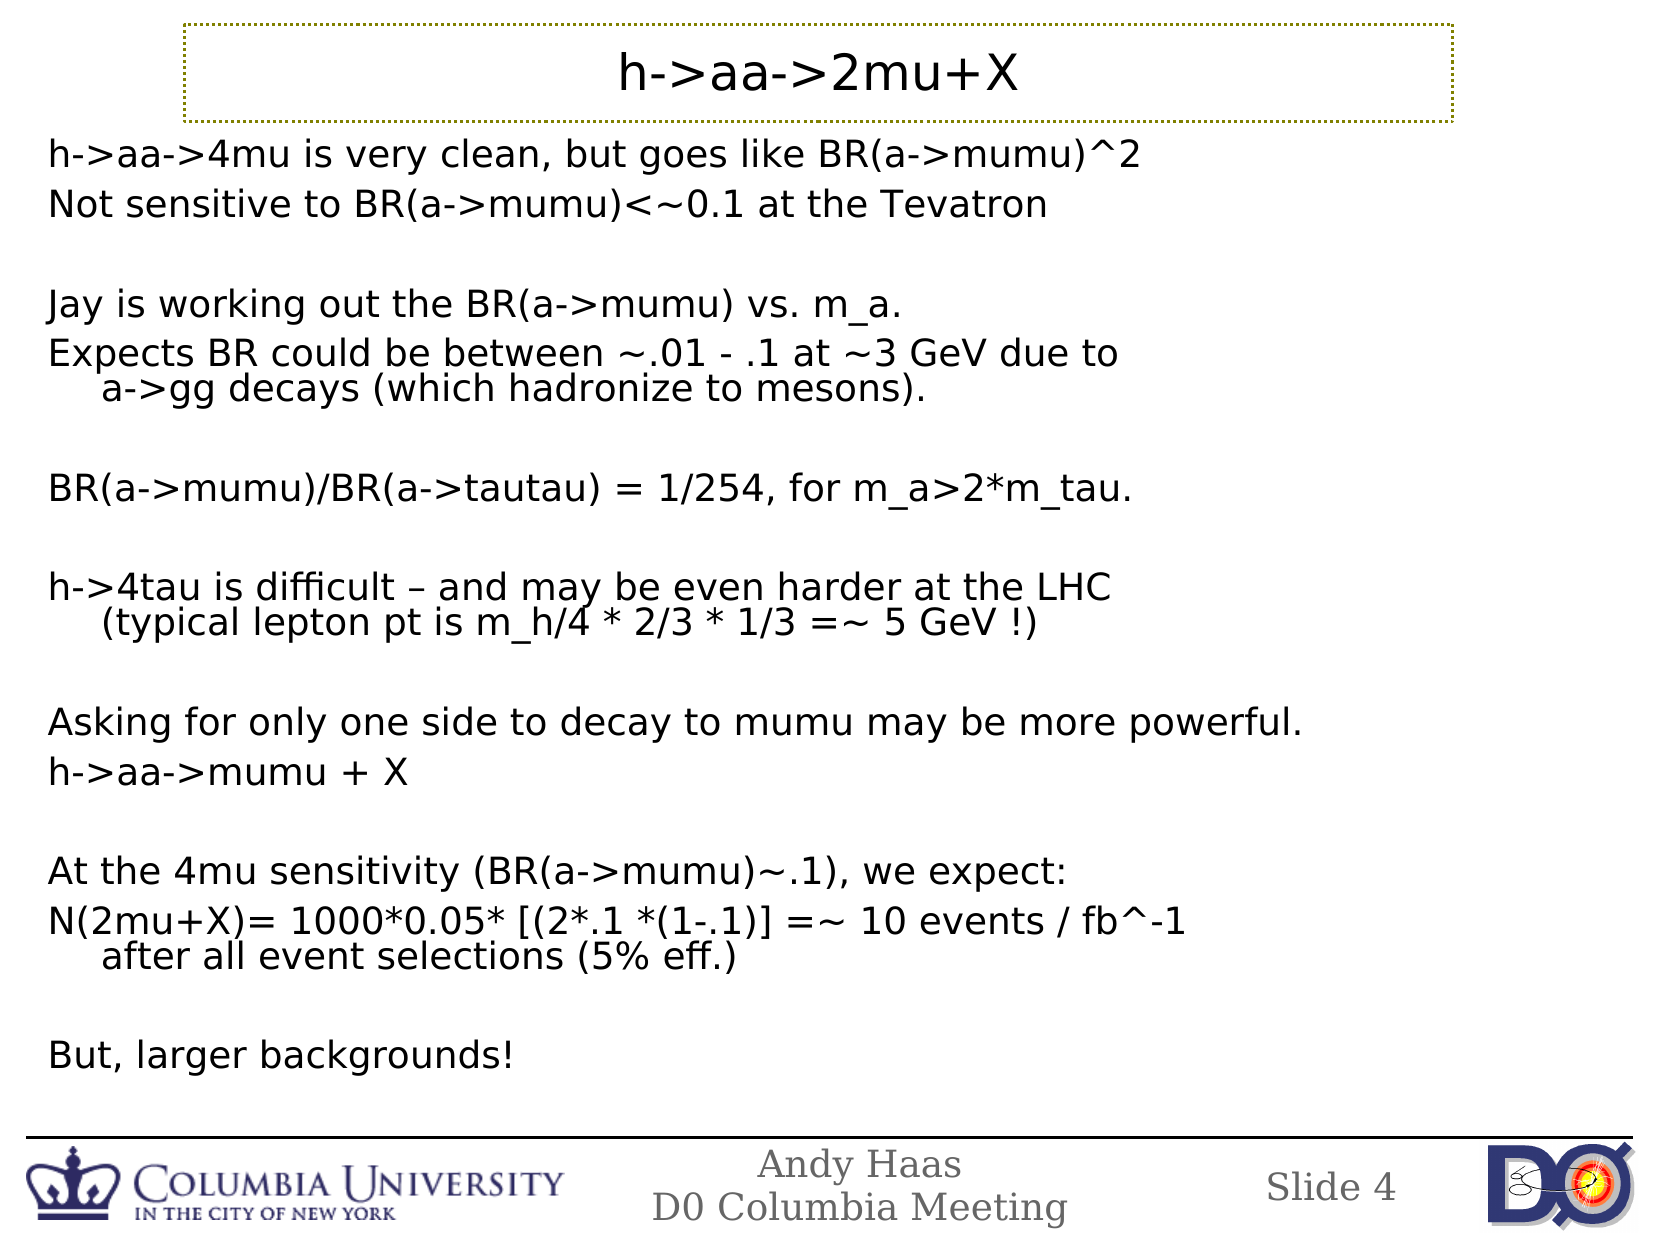

# h->aa->2mu+X
h->aa->4mu is very clean, but goes like BR(a->mumu)^2
Not sensitive to BR(a->mumu)<~0.1 at the Tevatron
Jay is working out the BR(a->mumu) vs. m_a.
Expects BR could be between ~.01 - .1 at ~3 GeV due to
a->gg decays (which hadronize to mesons).
BR(a->mumu)/BR(a->tautau) = 1/254, for m_a>2*m_tau.
h->4tau is difficult – and may be even harder at the LHC
(typical lepton pt is m_h/4 * 2/3 * 1/3 =~ 5 GeV !)
Asking for only one side to decay to mumu may be more powerful.
h->aa->mumu + X
At the 4mu sensitivity (BR(a->mumu)~.1), we expect:
N(2mu+X)= 1000*0.05* [(2*.1 *(1-.1)] =~ 10 events / fb^-1
after all event selections (5% eff.)
But, larger backgrounds!